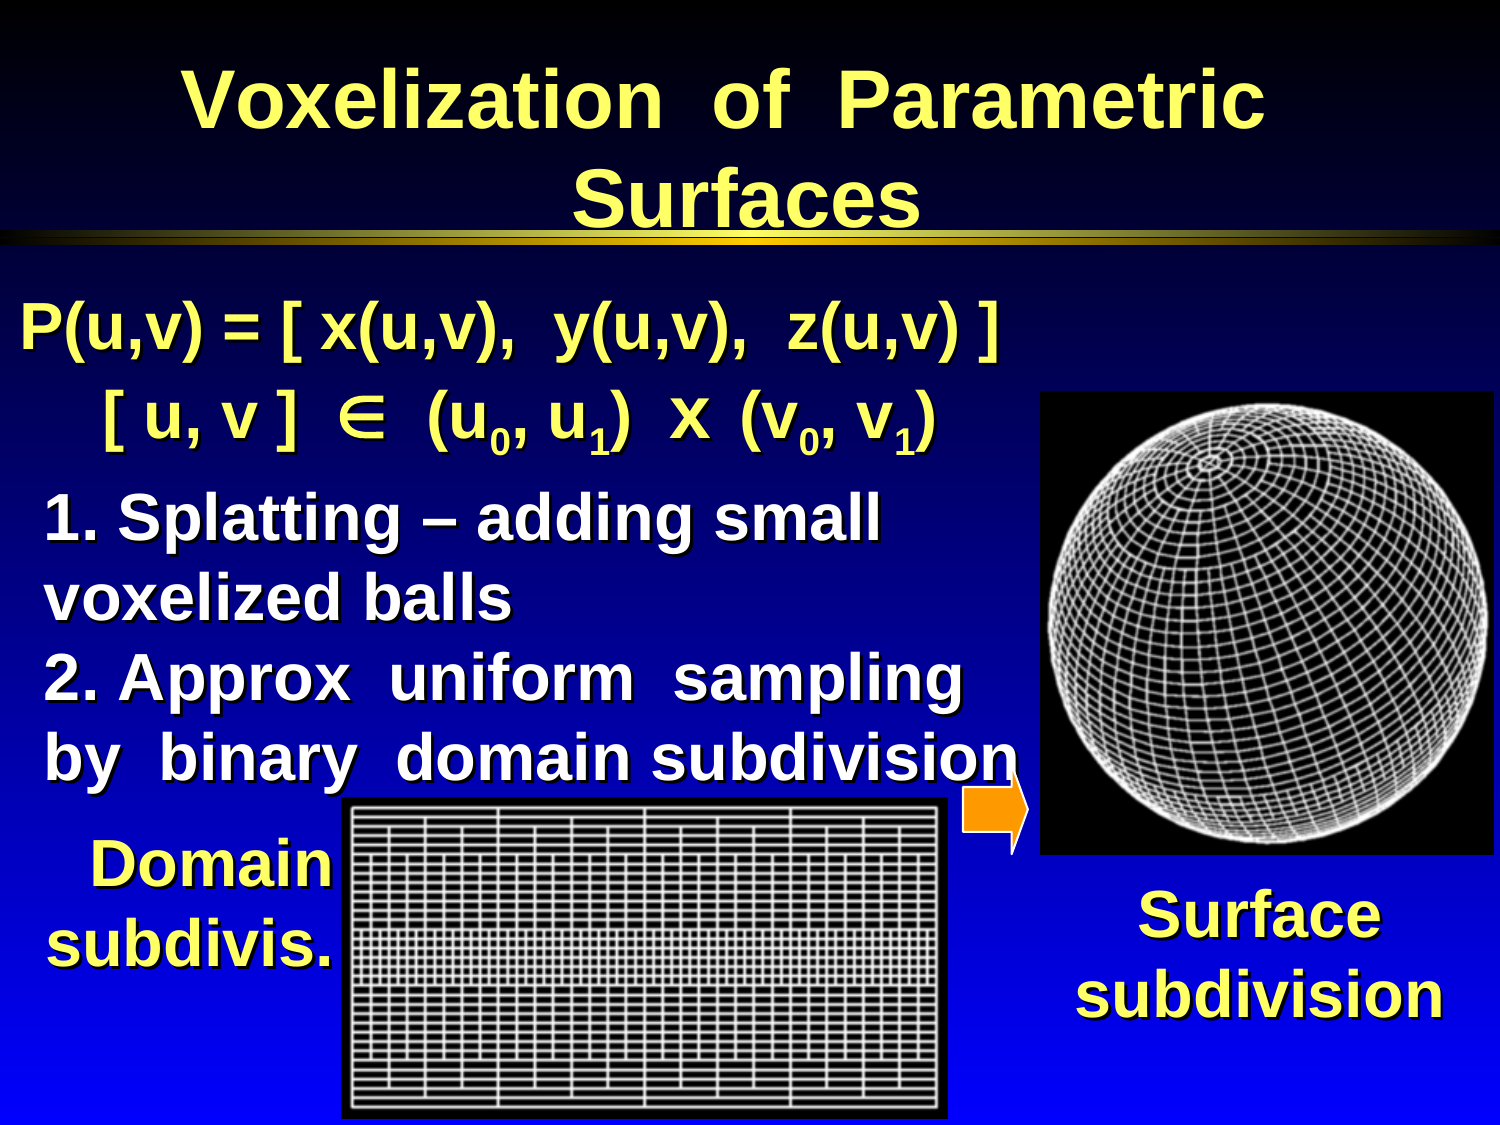

Voxelization of Parametric
Surfaces
P(u,v) = [ x(u,v), y(u,v), z(u,v) ]
[ u, v ]  (u0, u1) x (v0, v1)
1. Splatting – adding small voxelized balls
2. Approx uniform sampling
by binary domain subdivision
Domain
subdivis.
Surface
subdivision